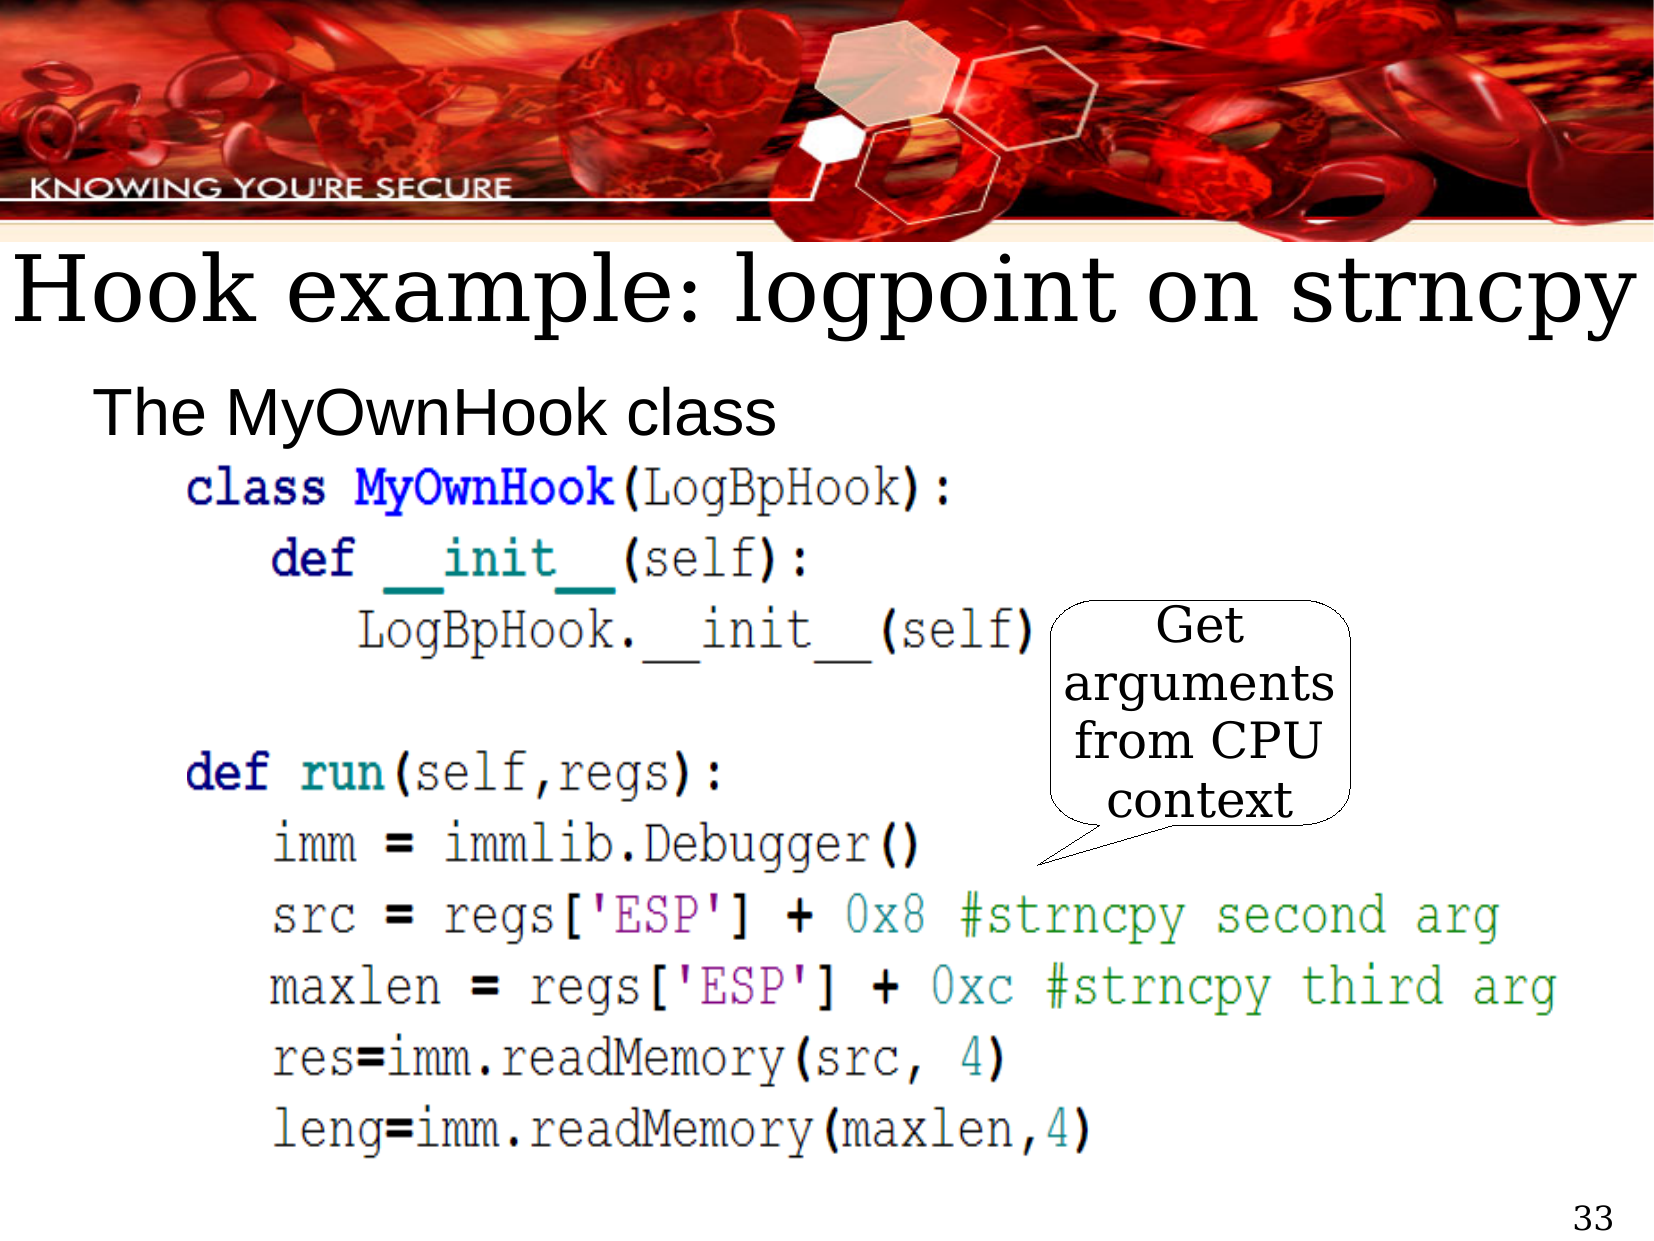

# Hook example: logpoint on strncpy
The MyOwnHook class
Get arguments from CPU context